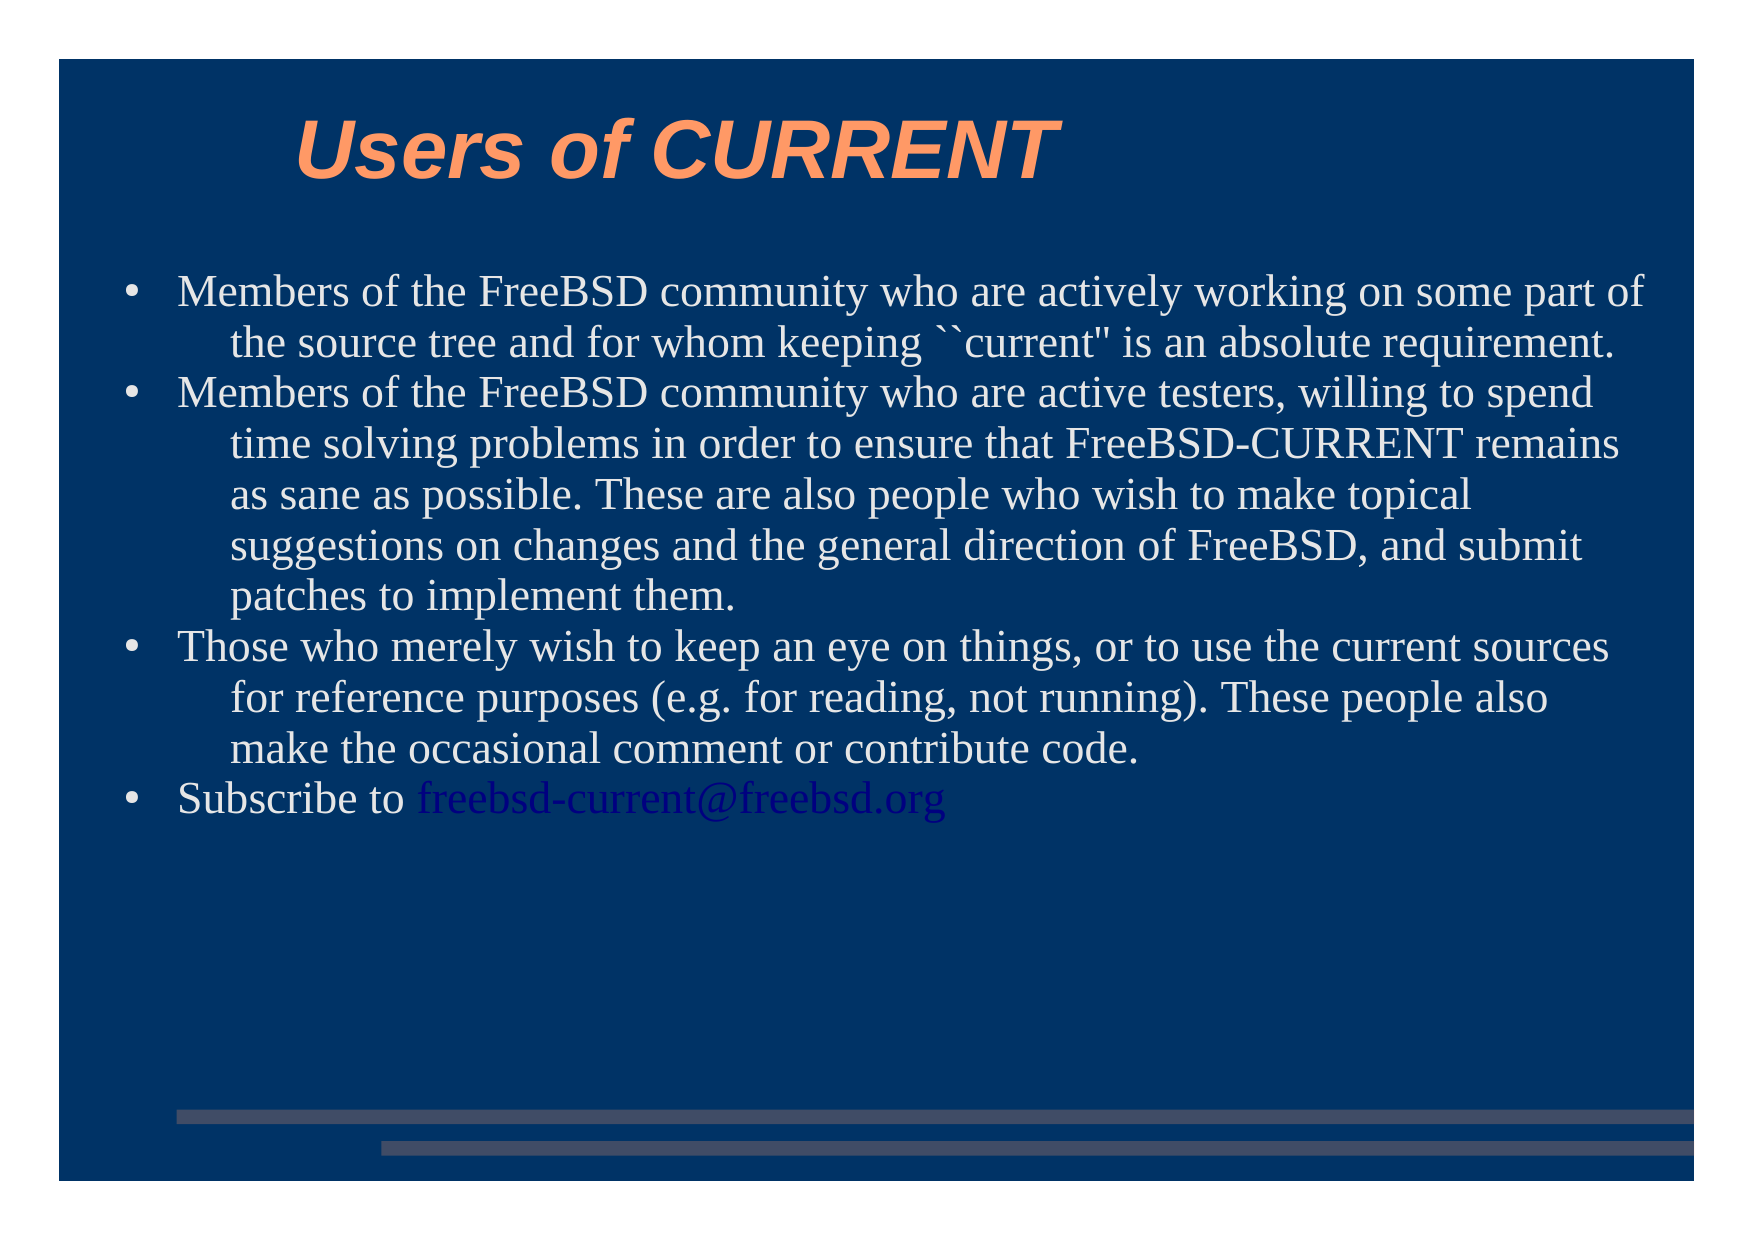

# Users of CURRENT
Members of the FreeBSD community who are actively working on some part of the source tree and for whom keeping ``current'' is an absolute requirement.
Members of the FreeBSD community who are active testers, willing to spend time solving problems in order to ensure that FreeBSD-CURRENT remains as sane as possible. These are also people who wish to make topical suggestions on changes and the general direction of FreeBSD, and submit patches to implement them.
Those who merely wish to keep an eye on things, or to use the current sources for reference purposes (e.g. for reading, not running). These people also make the occasional comment or contribute code.
Subscribe to freebsd-current@freebsd.org